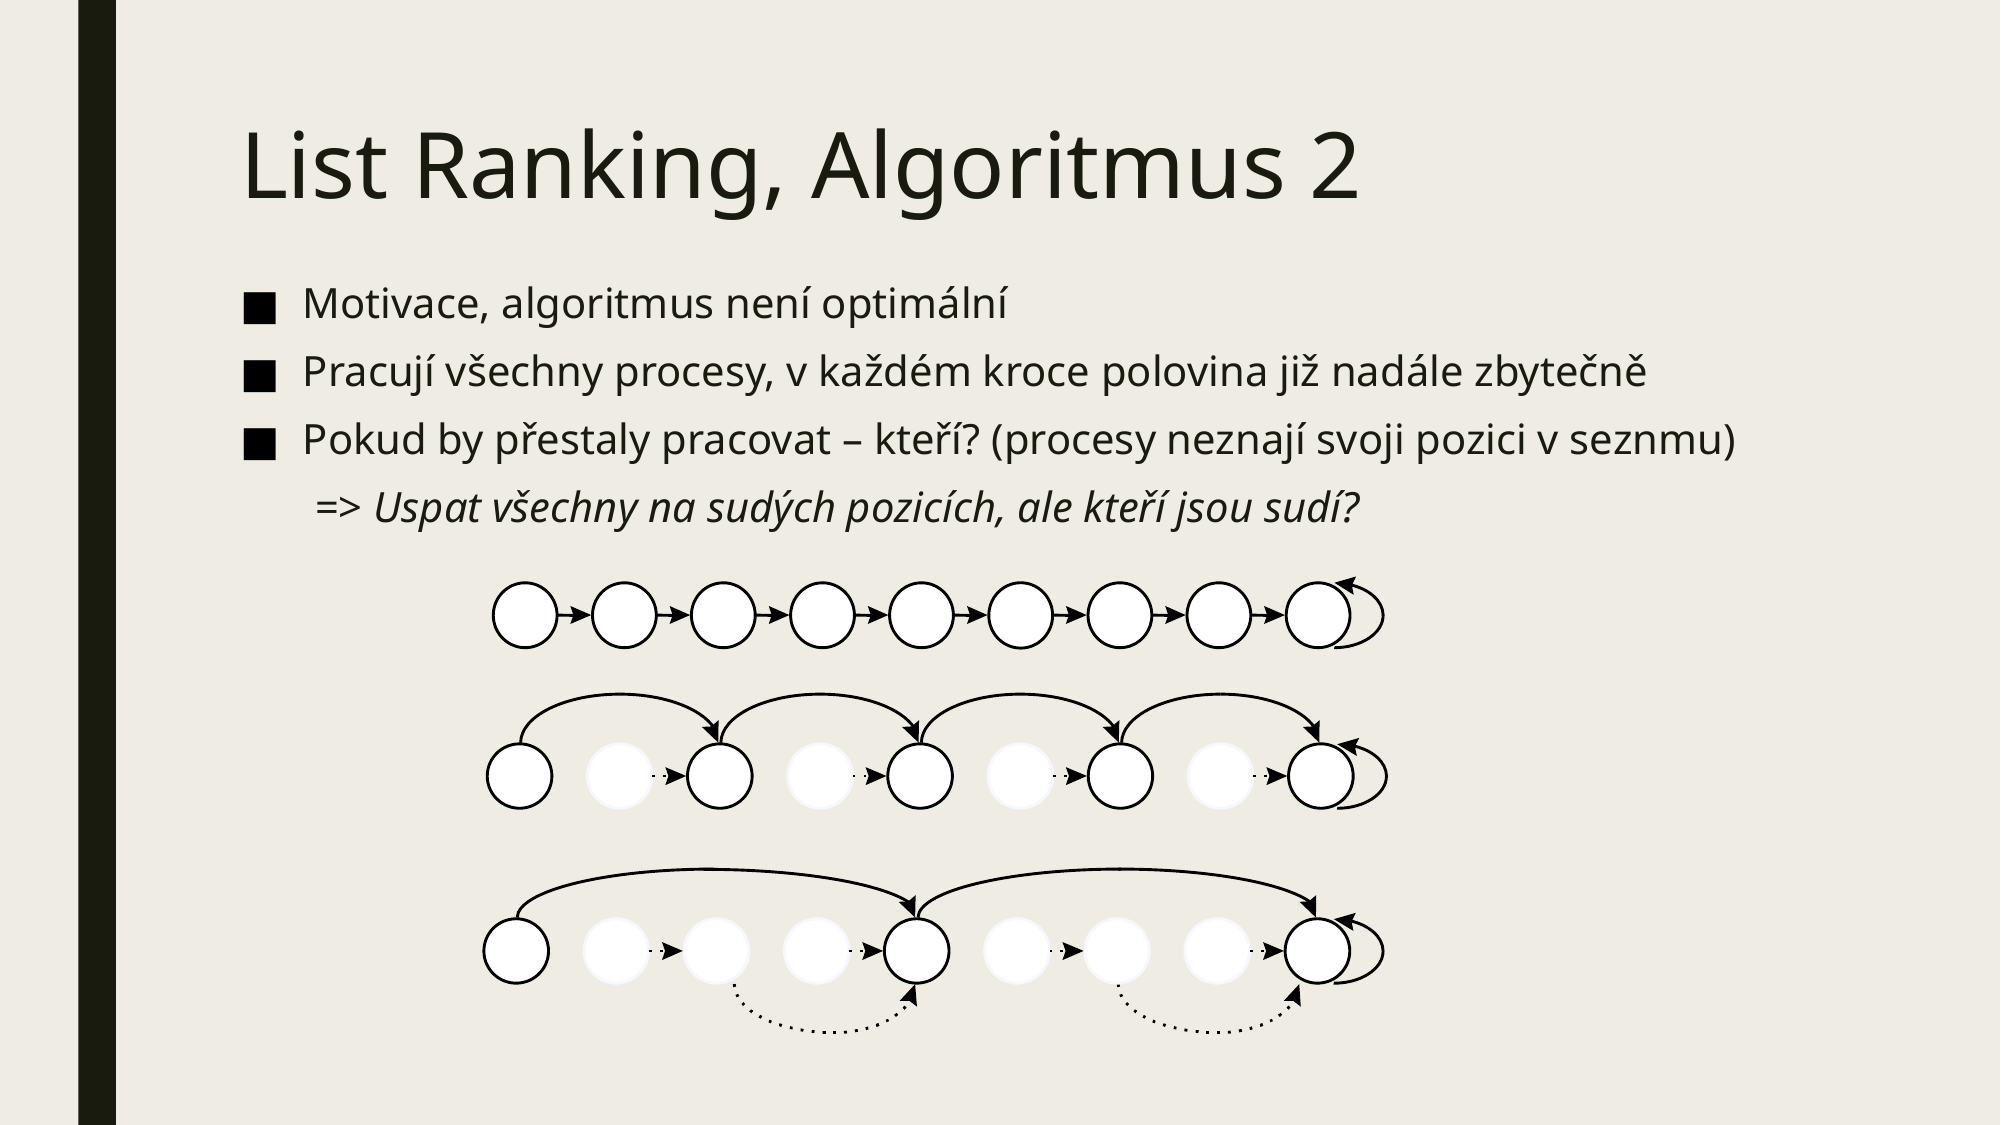

# List Ranking, Algoritmus 2
Motivace, algoritmus není optimální
Pracují všechny procesy, v každém kroce polovina již nadále zbytečně
Pokud by přestaly pracovat – kteří? (procesy neznají svoji pozici v seznmu)
	=> Uspat všechny na sudých pozicích, ale kteří jsou sudí?